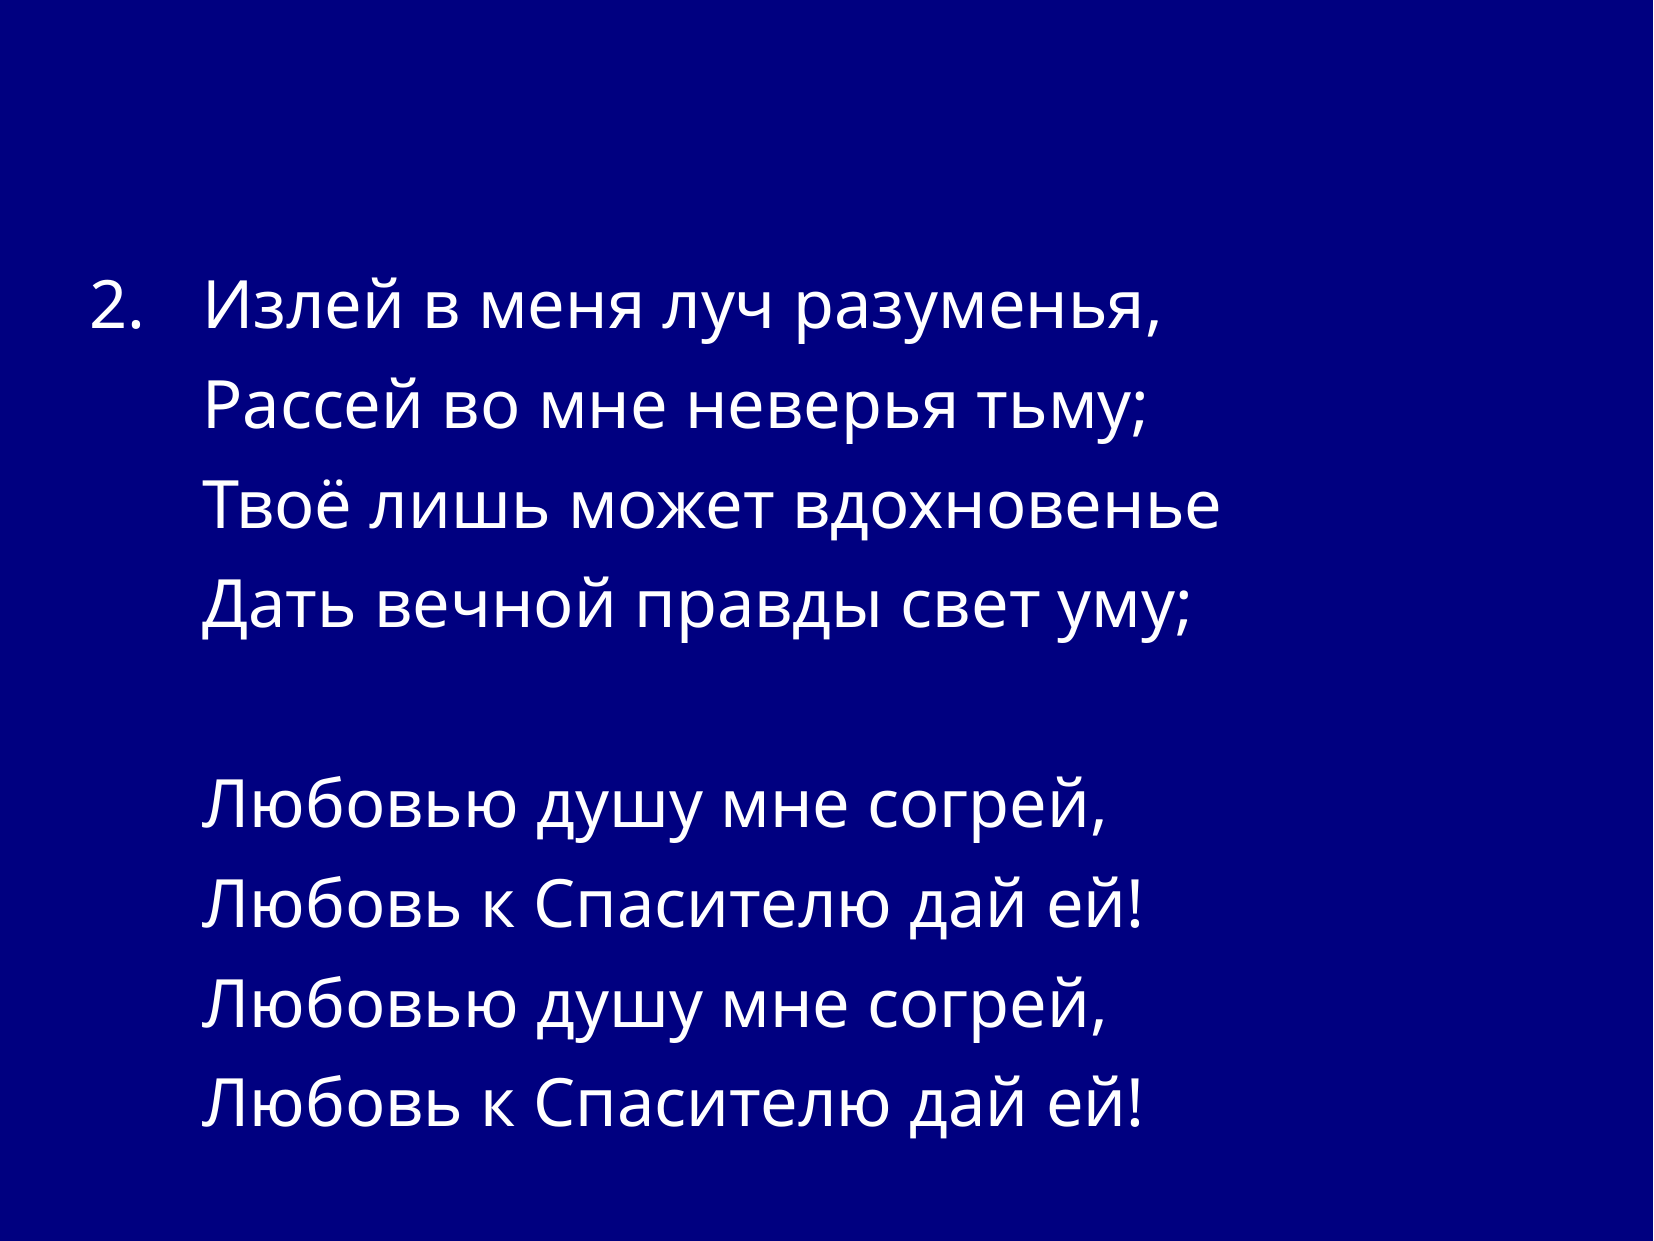

2.	Излей в меня луч разуменья,
	Рассей во мне неверья тьму;
	Твоё лишь может вдохновенье
	Дать вечной правды свет уму;
	Любовью душу мне согрей,
	Любовь к Спасителю дай ей!
	Любовью душу мне согрей,
	Любовь к Спасителю дай ей!